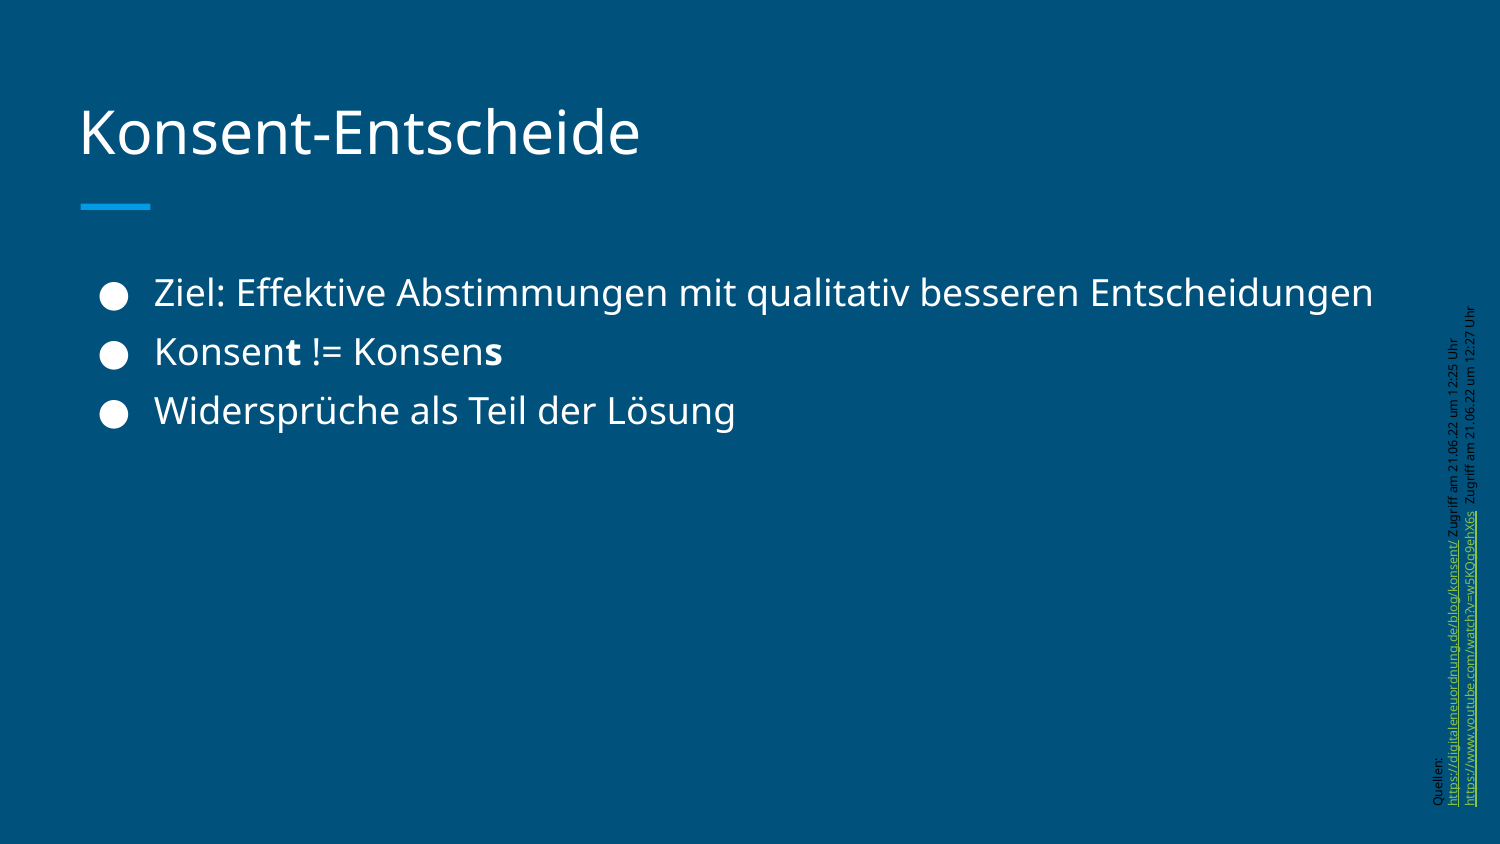

# Konsent-Entscheide
Ziel: Effektive Abstimmungen mit qualitativ besseren Entscheidungen
Konsent != Konsens
Widersprüche als Teil der Lösung
Quellen:
https://digitaleneuordnung.de/blog/konsent/ Zugriff am 21.06.22 um 12:25 Uhr
https://www.youtube.com/watch?v=w5KQg9ehX6s Zugriff am 21.06.22 um 12:27 Uhr